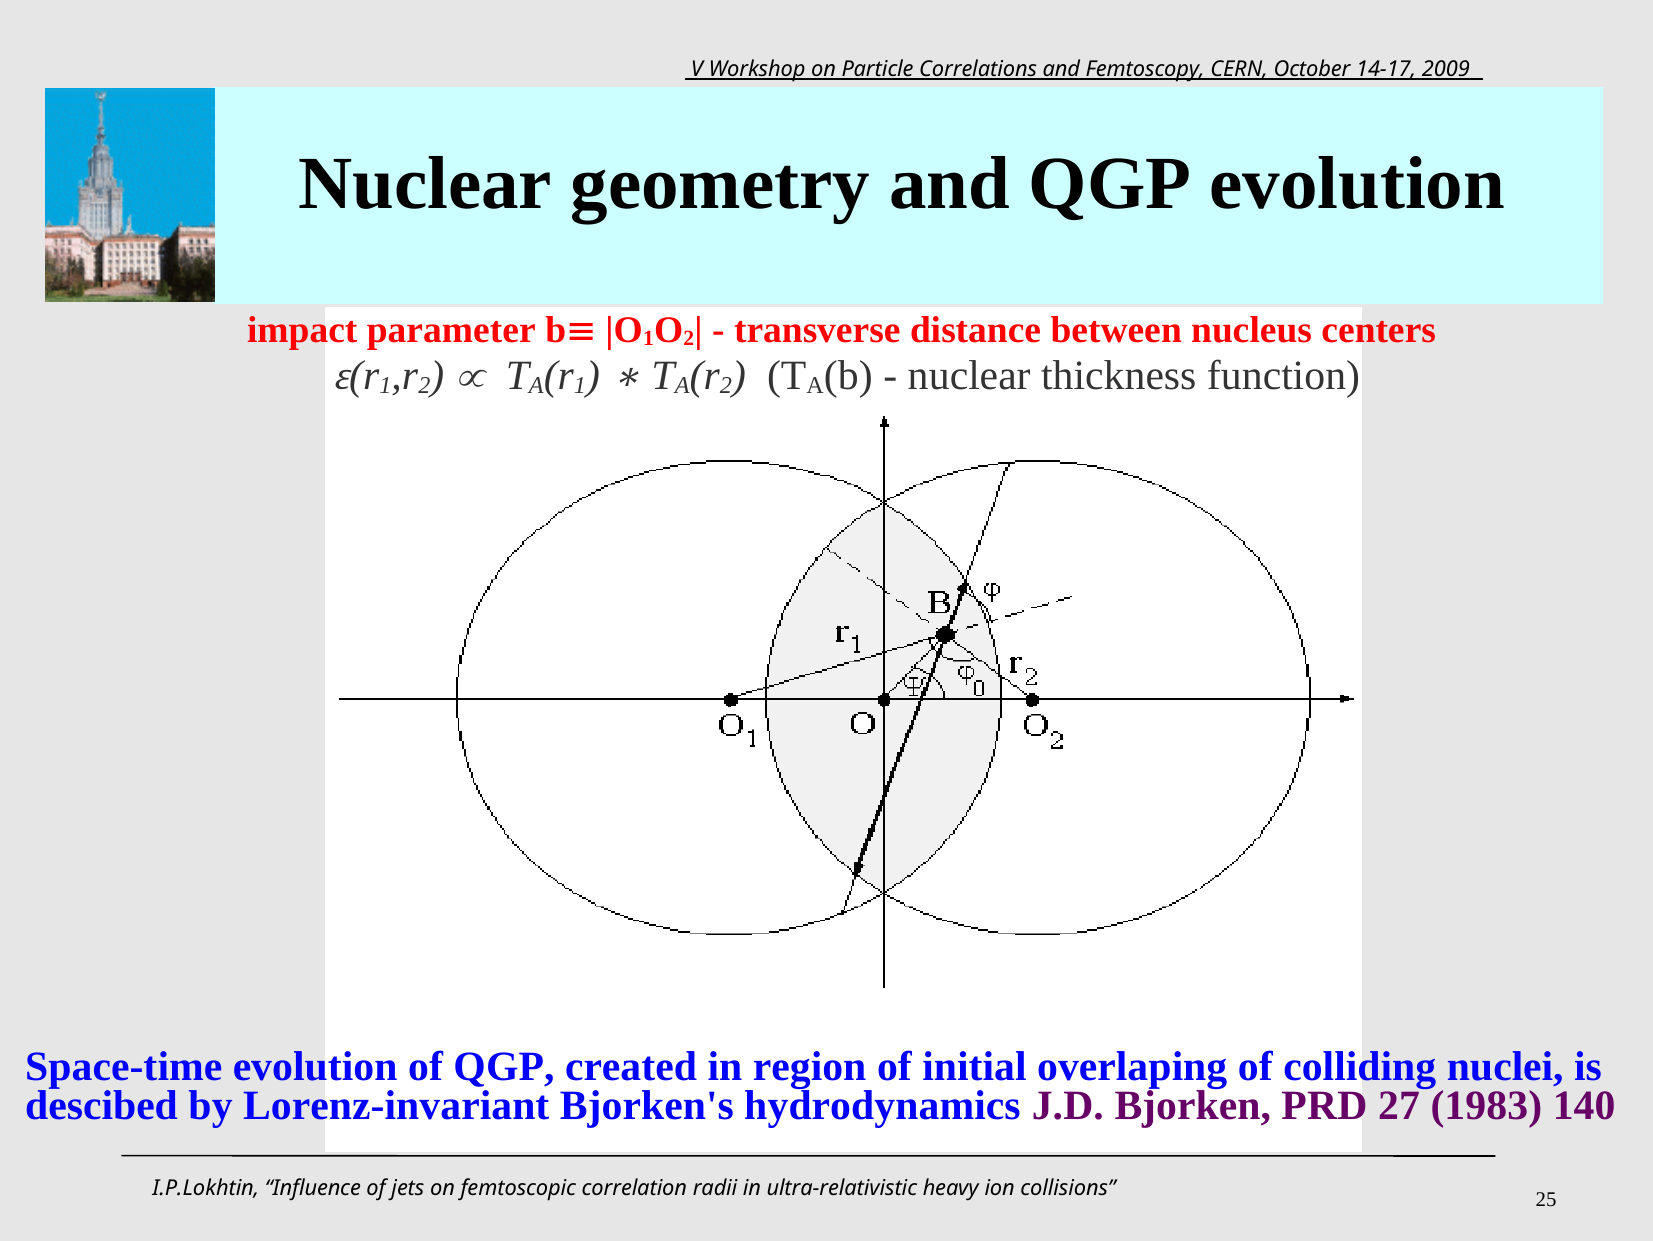

# Nuclear geometry and QGP evolution
impact parameter b≡ |O1O2| - transverse distance between nucleus centers
(r1,r2)  TA(r1) ∗ TA(r2) (TA(b) - nuclear thickness function)
Space-time evolution of QGP, created in region of initial overlaping of colliding nuclei, is descibed by Lorenz-invariant Bjorken's hydrodynamics J.D. Bjorken, PRD 27 (1983) 140